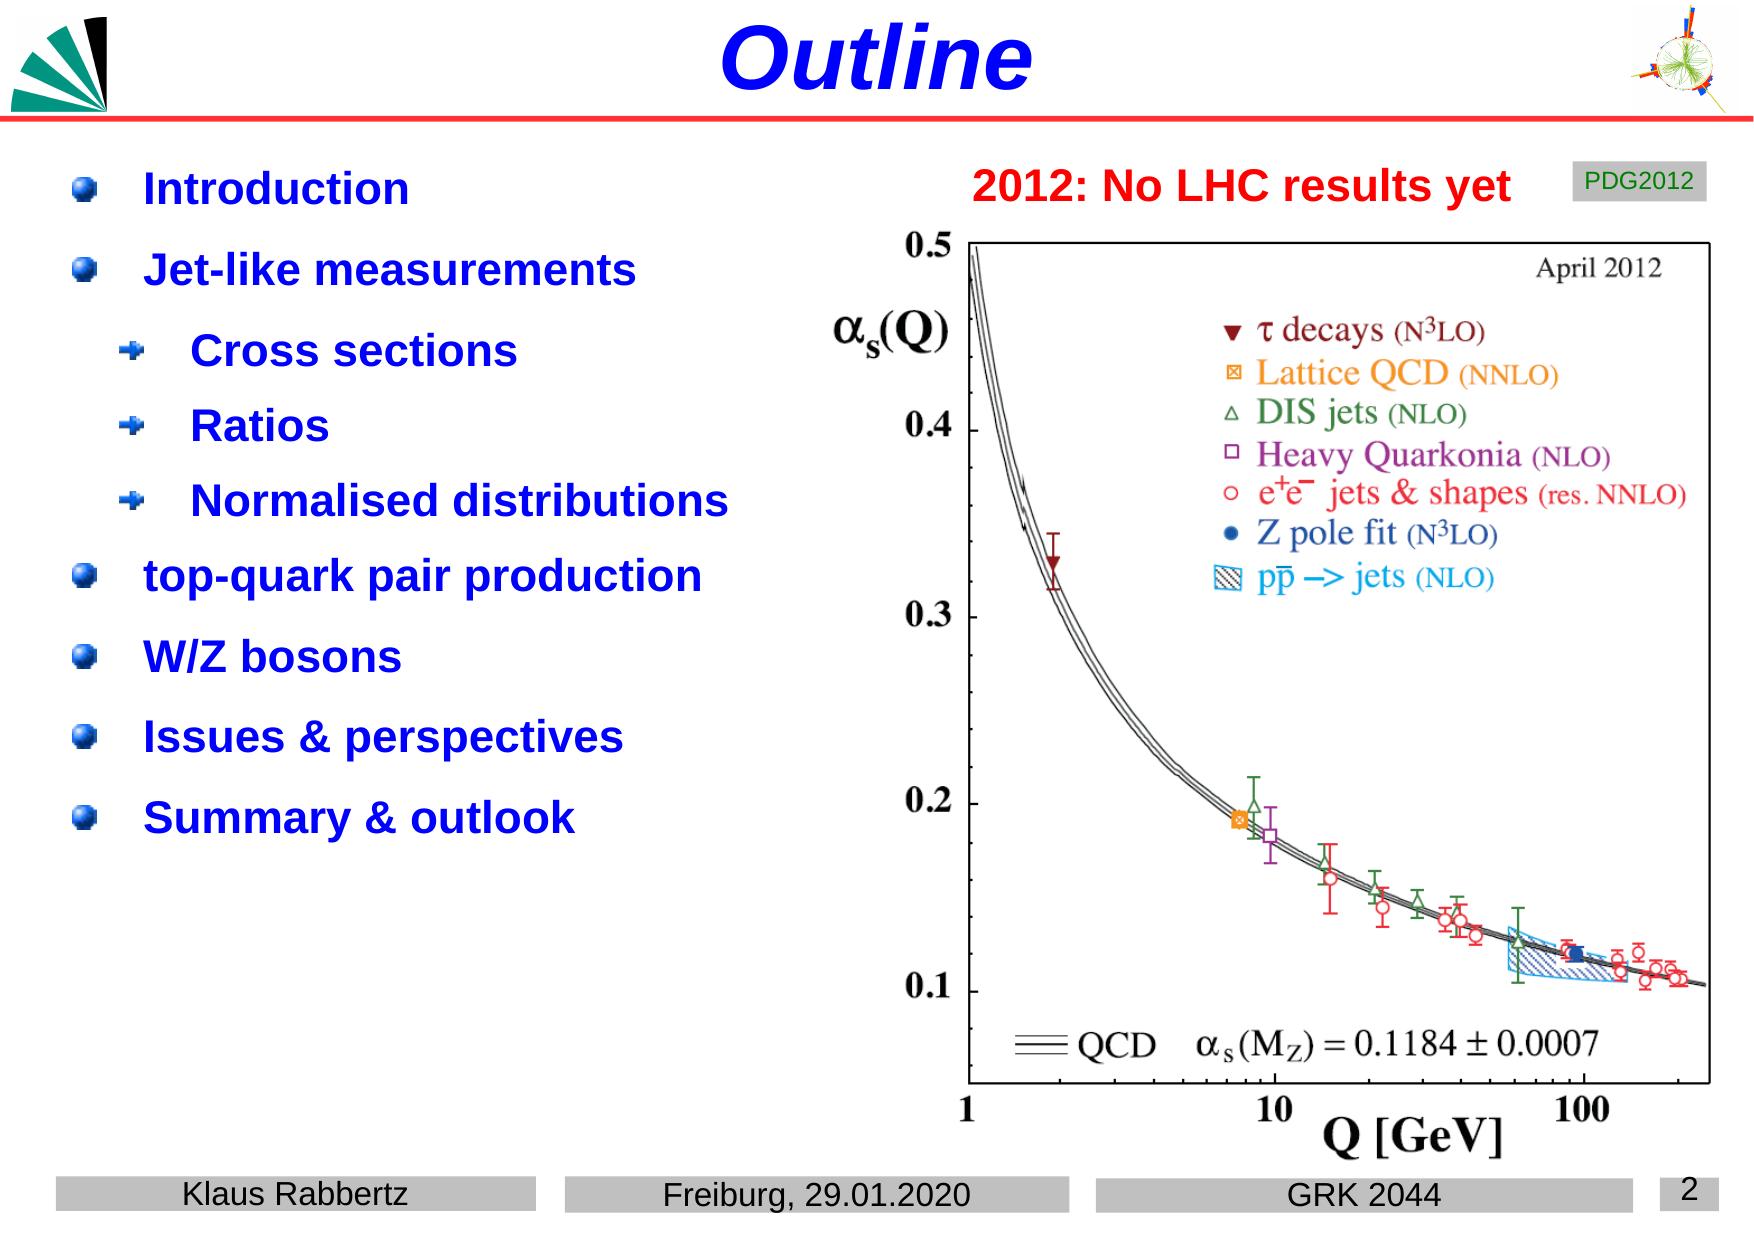

Outline
2012: No LHC results yet
PDG2012
# Introduction
Jet-like measurements
Cross sections
Ratios
Normalised distributions
top-quark pair production
W/Z bosons
Issues & perspectives
Summary & outlook